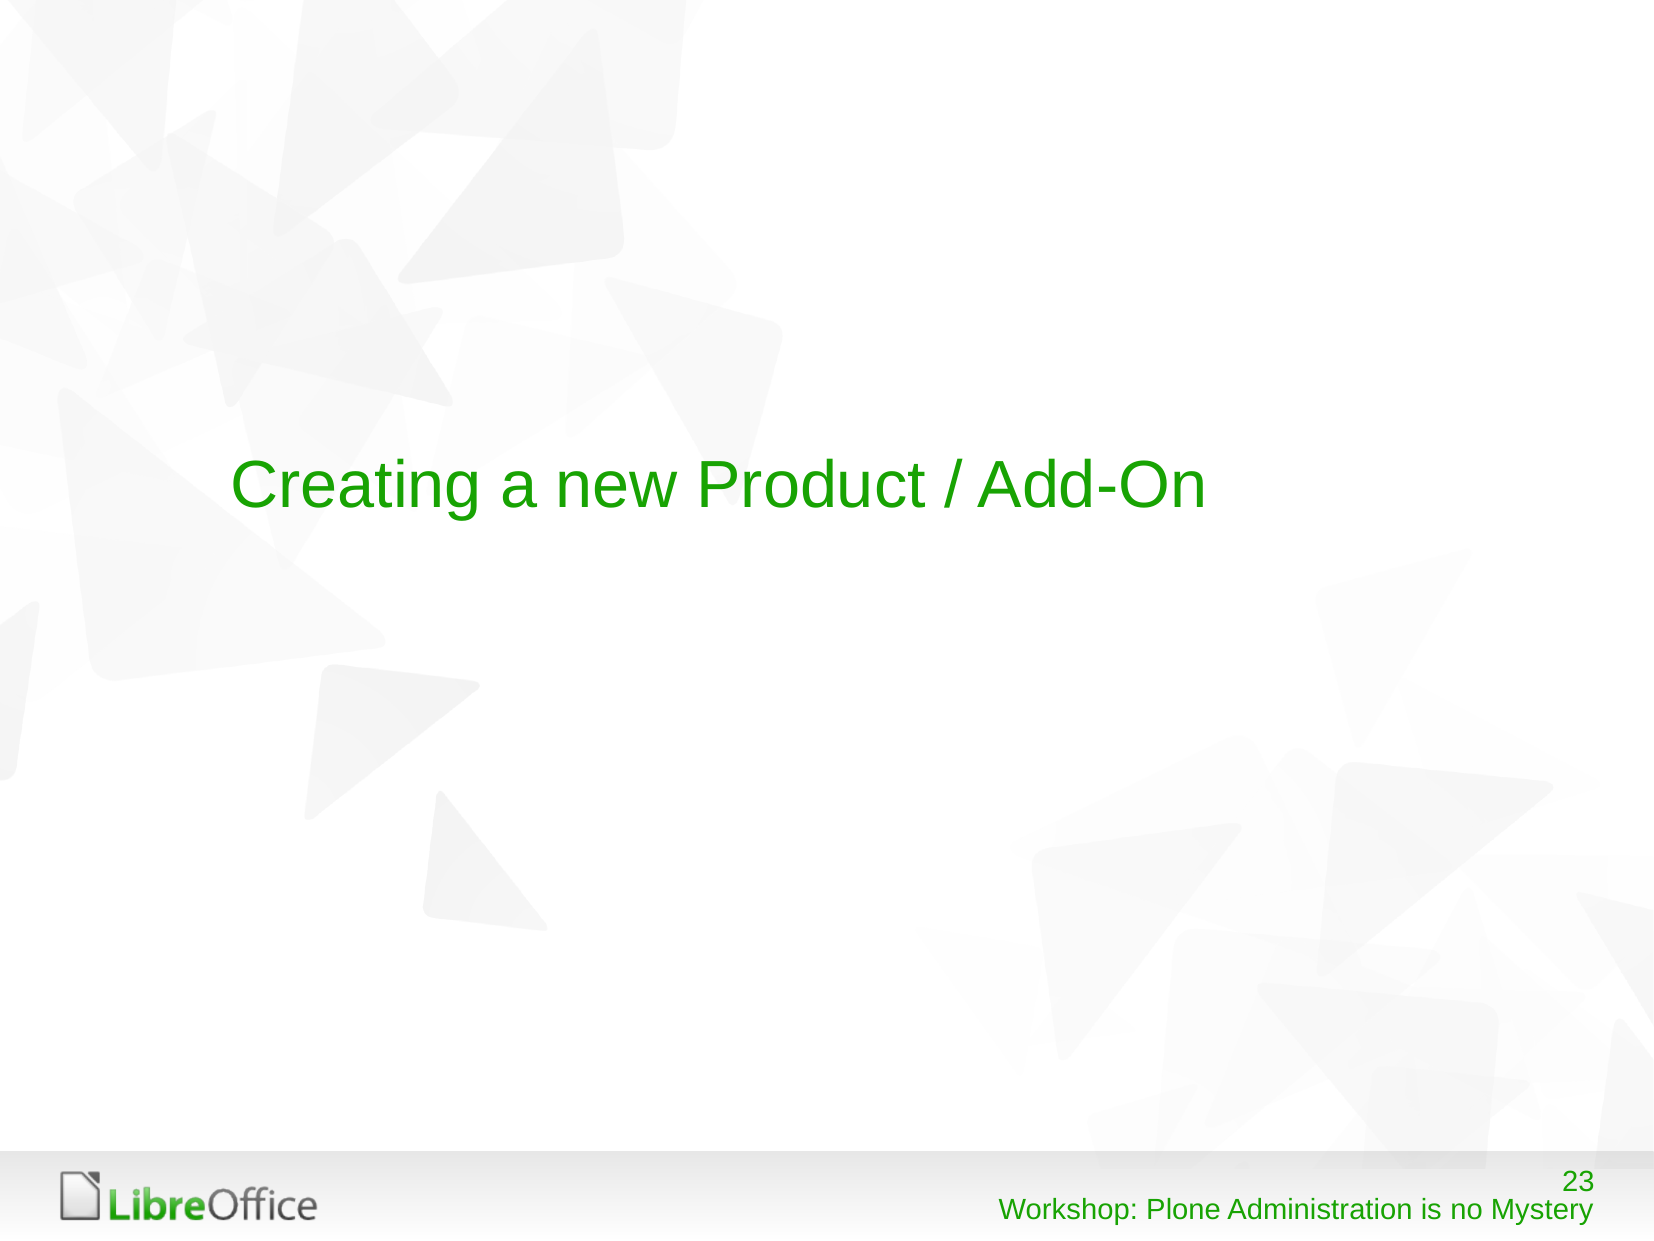

# Creating a new Product / Add-On
23
Workshop: Plone Administration is no Mystery